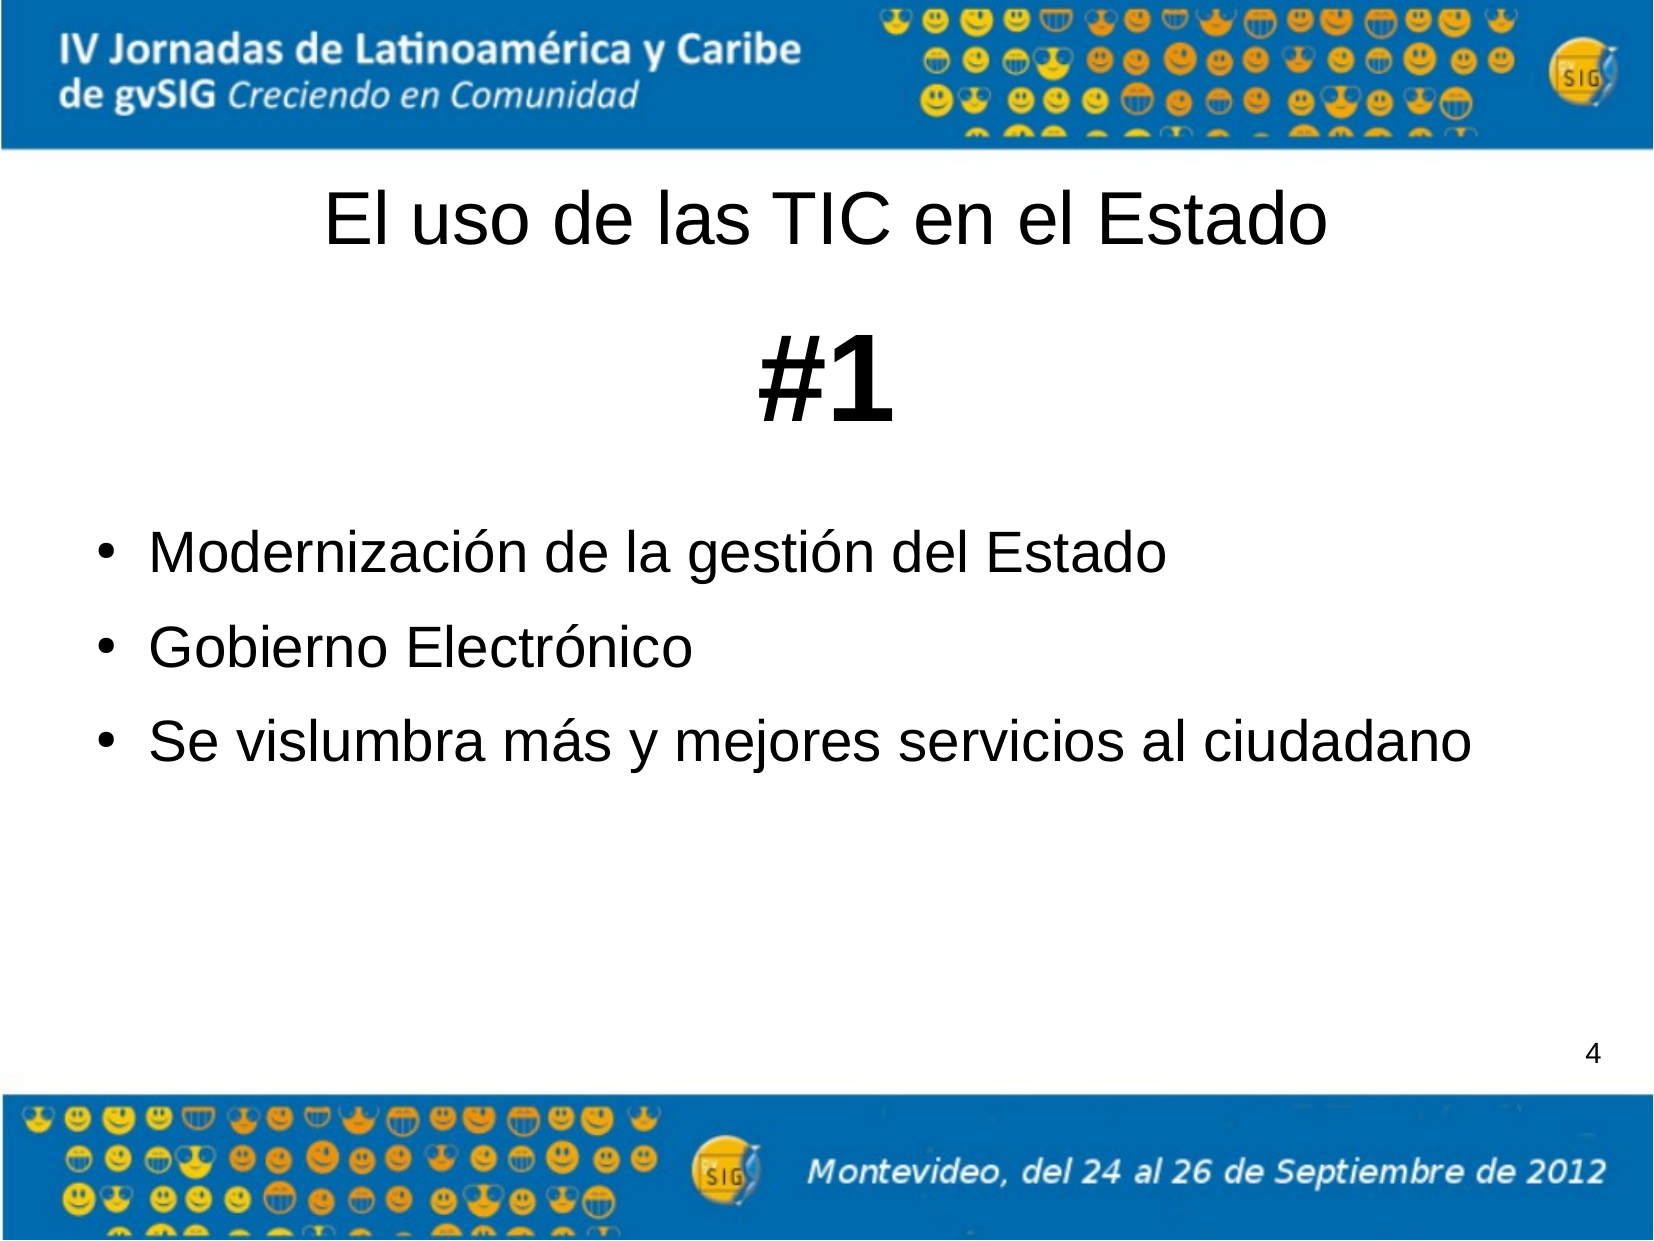

# El uso de las TIC en el Estado
#1
Modernización de la gestión del Estado
Gobierno Electrónico
Se vislumbra más y mejores servicios al ciudadano
4